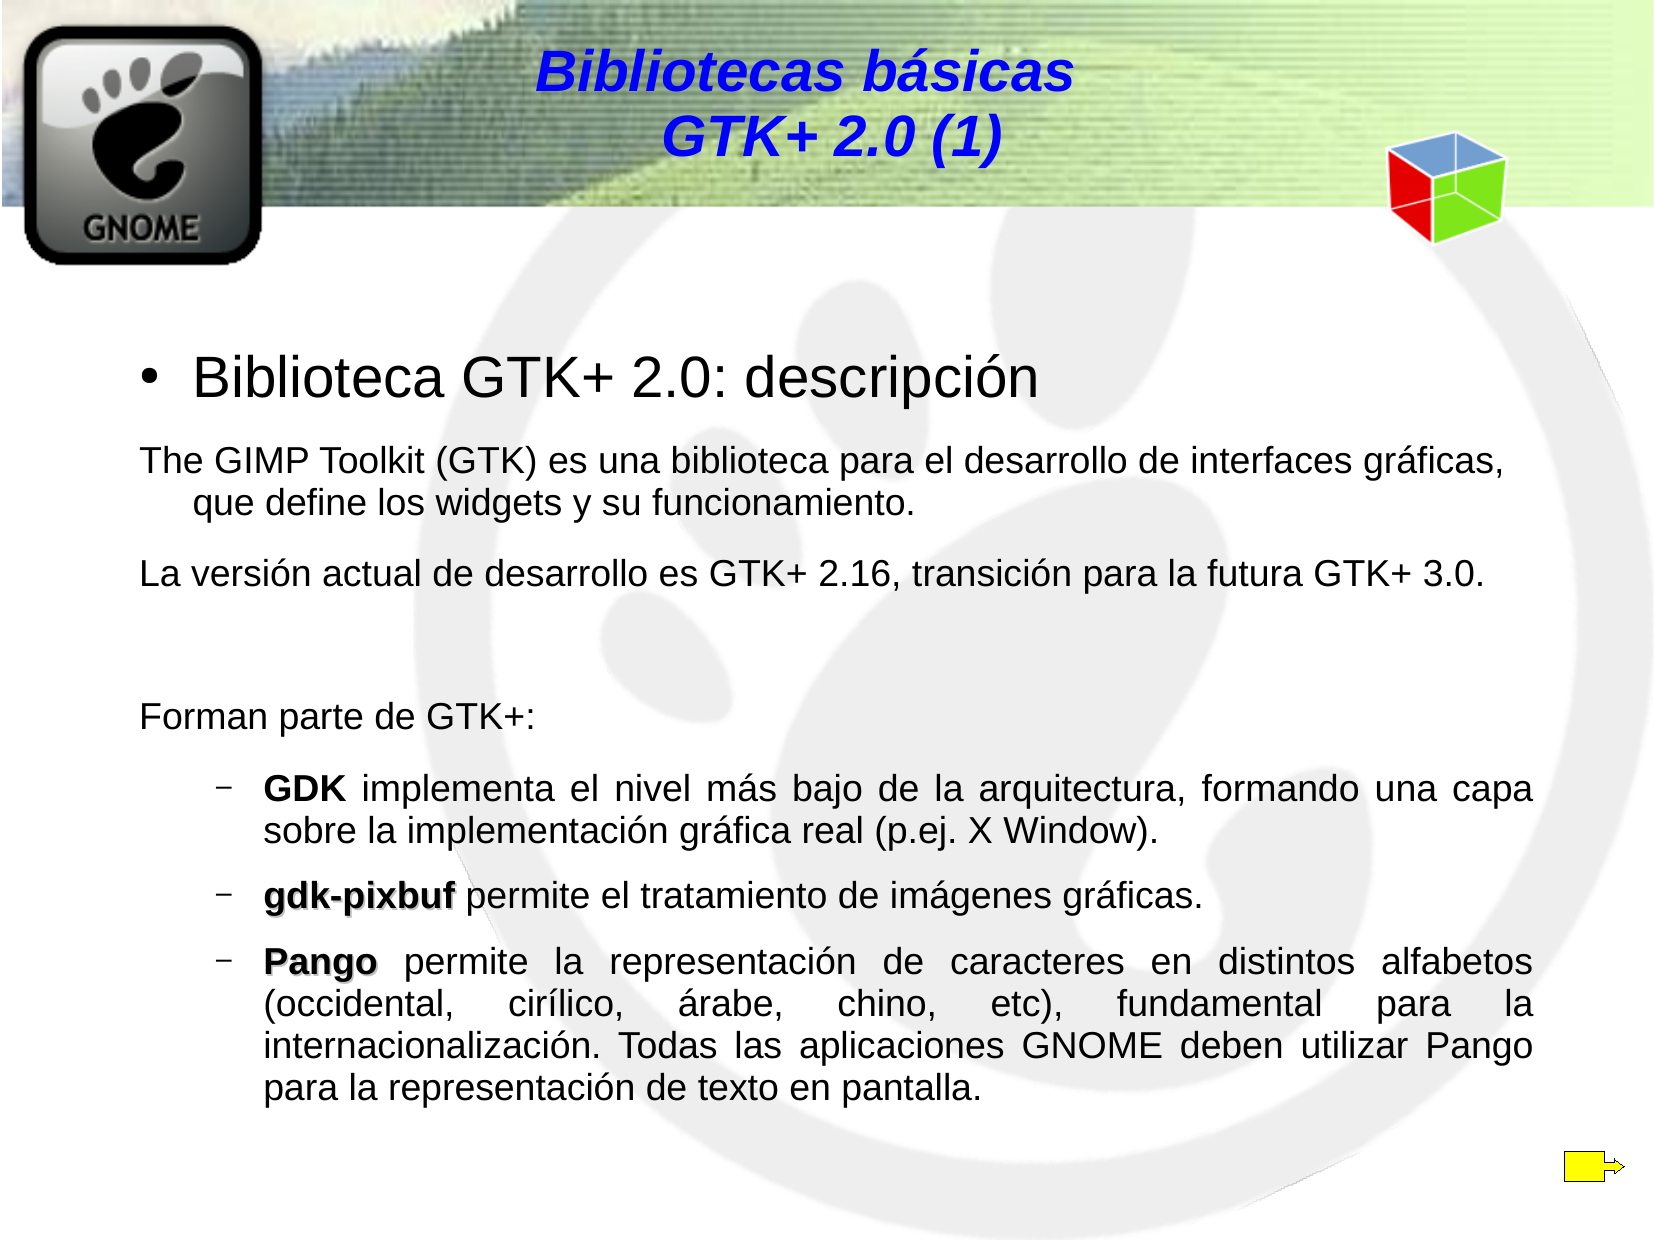

# Bibliotecas básicas GTK+ 2.0 (1)
Biblioteca GTK+ 2.0: descripción
The GIMP Toolkit (GTK) es una biblioteca para el desarrollo de interfaces gráficas, que define los widgets y su funcionamiento.
La versión actual de desarrollo es GTK+ 2.16, transición para la futura GTK+ 3.0.
Forman parte de GTK+:
GDK implementa el nivel más bajo de la arquitectura, formando una capa sobre la implementación gráfica real (p.ej. X Window).
gdk-pixbuf permite el tratamiento de imágenes gráficas.
Pango permite la representación de caracteres en distintos alfabetos (occidental, cirílico, árabe, chino, etc), fundamental para la internacionalización. Todas las aplicaciones GNOME deben utilizar Pango para la representación de texto en pantalla.